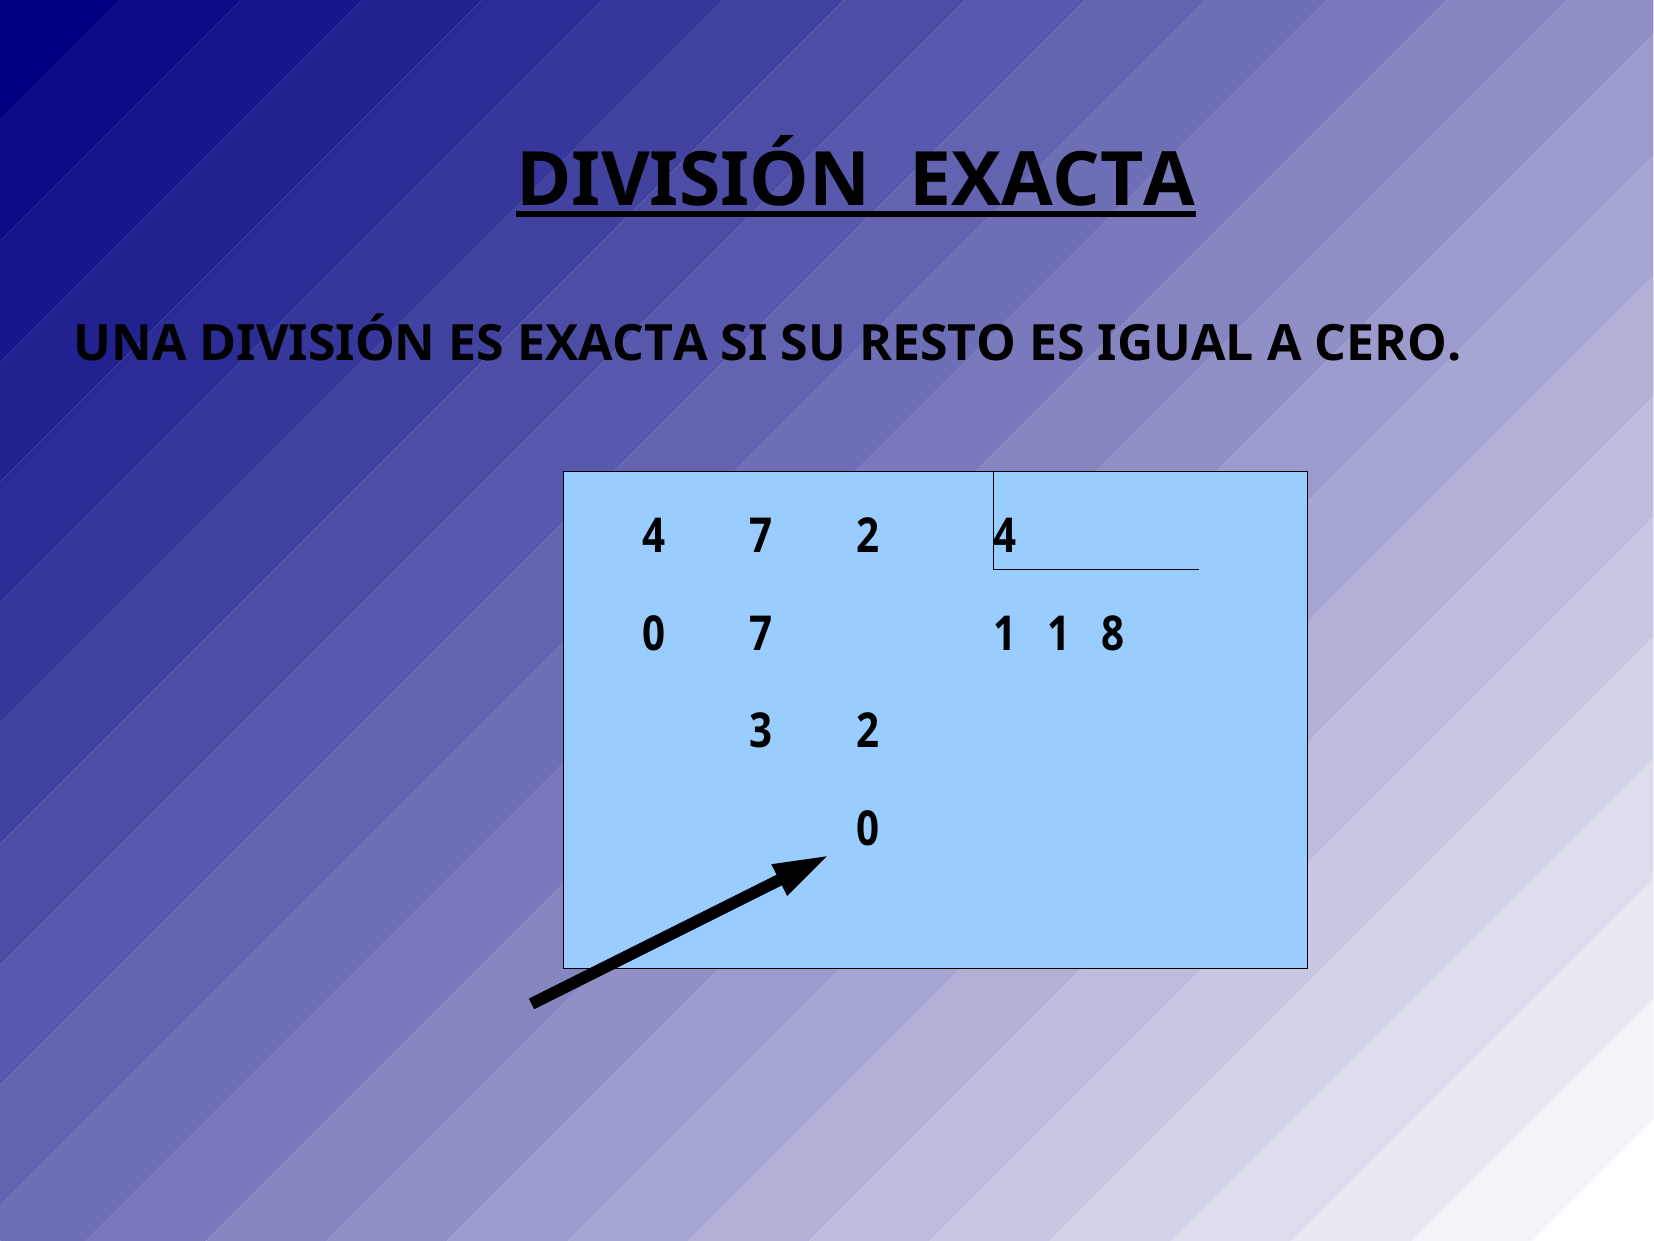

DIVISIÓN EXACTA
UNA DIVISIÓN ES EXACTA SI SU RESTO ES IGUAL A CERO.